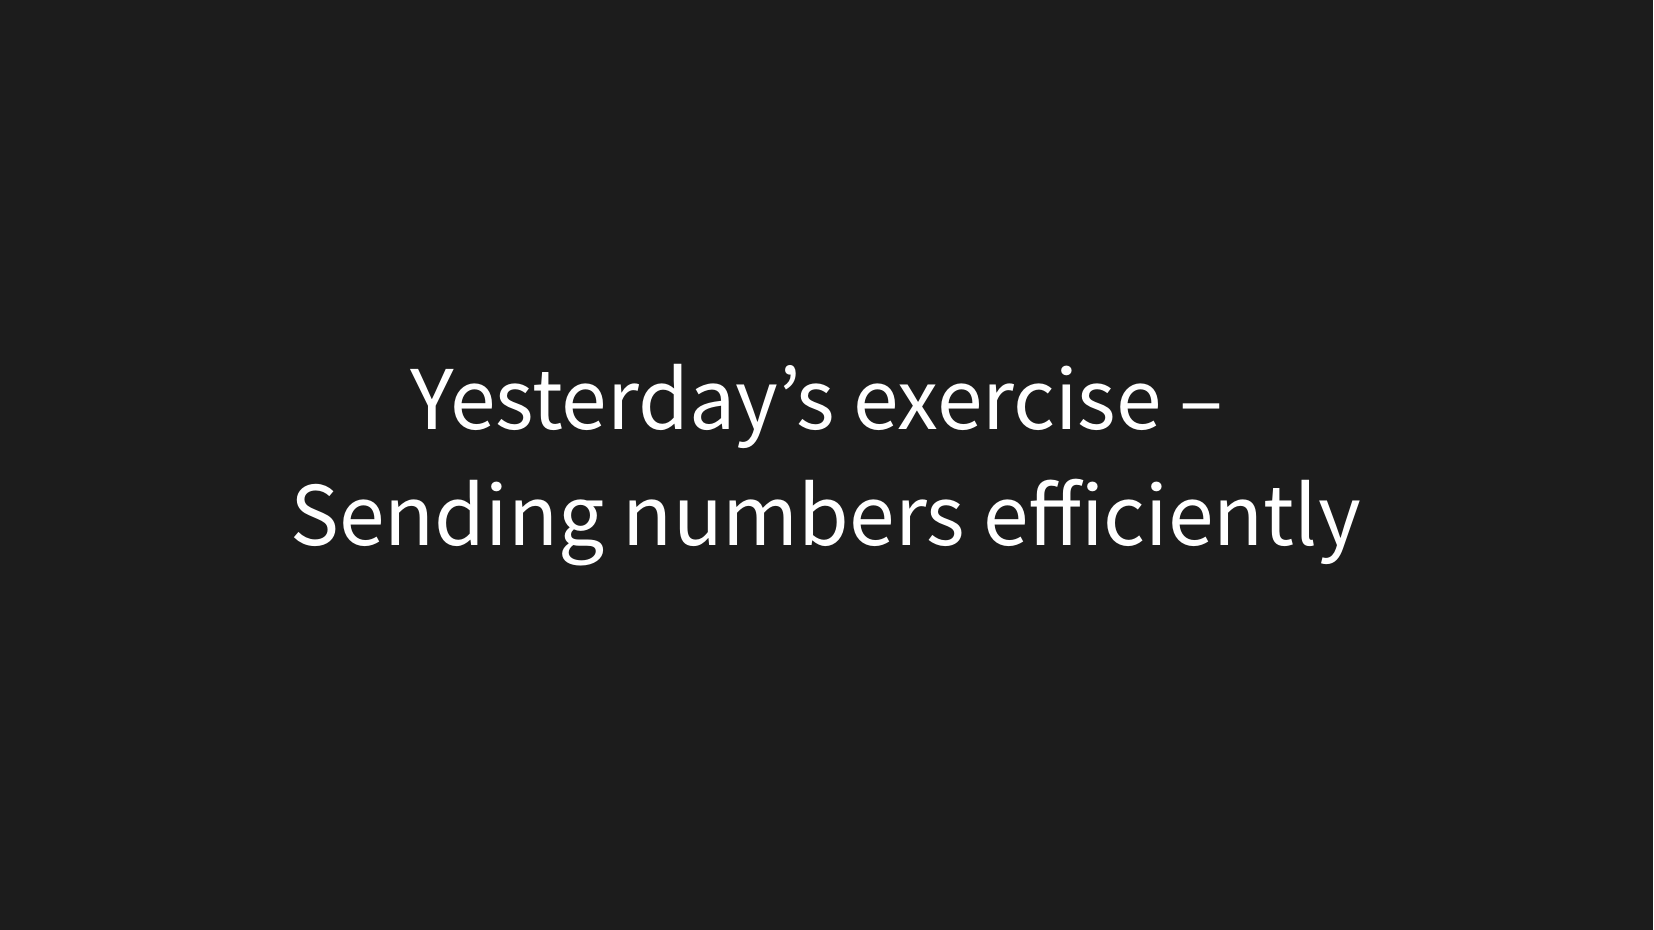

# Yesterday’s exercise – Sending numbers efficiently